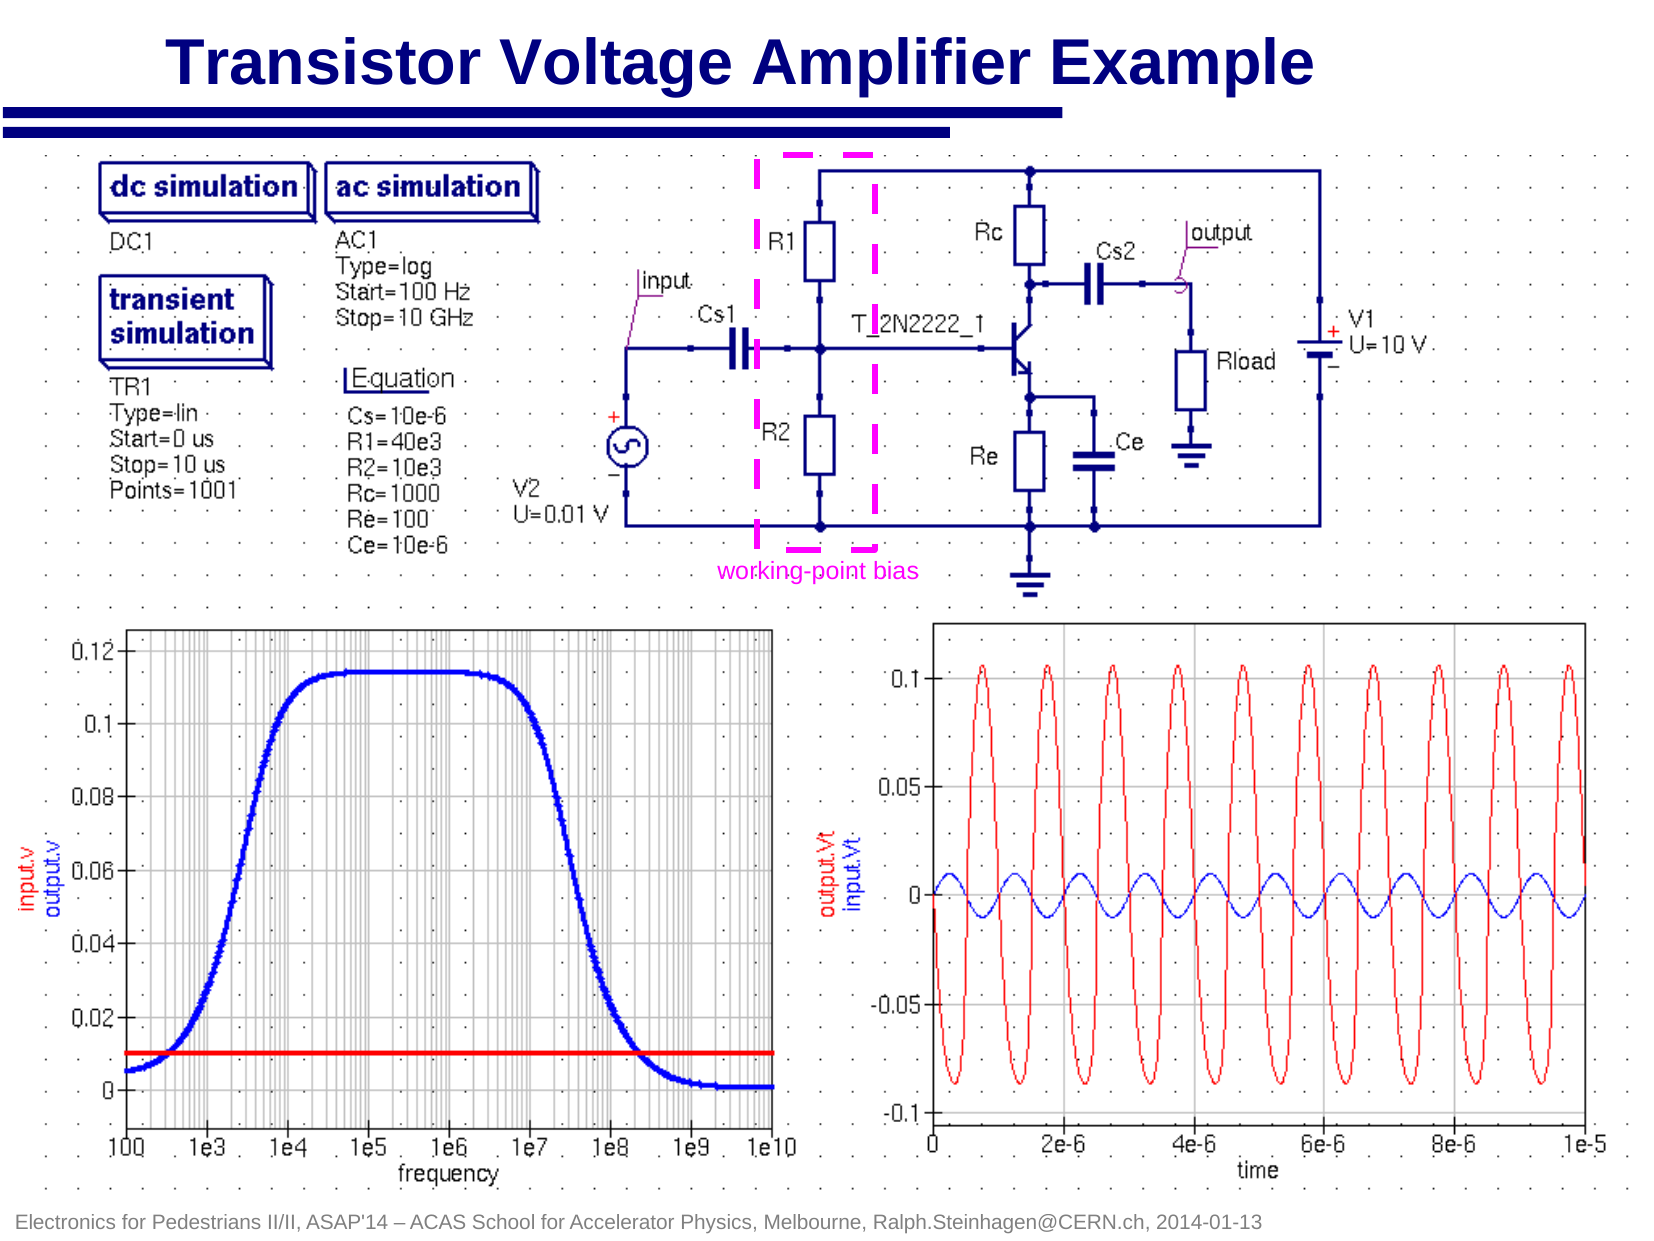

# Transistor Voltage Amplifier Example
working-point bias